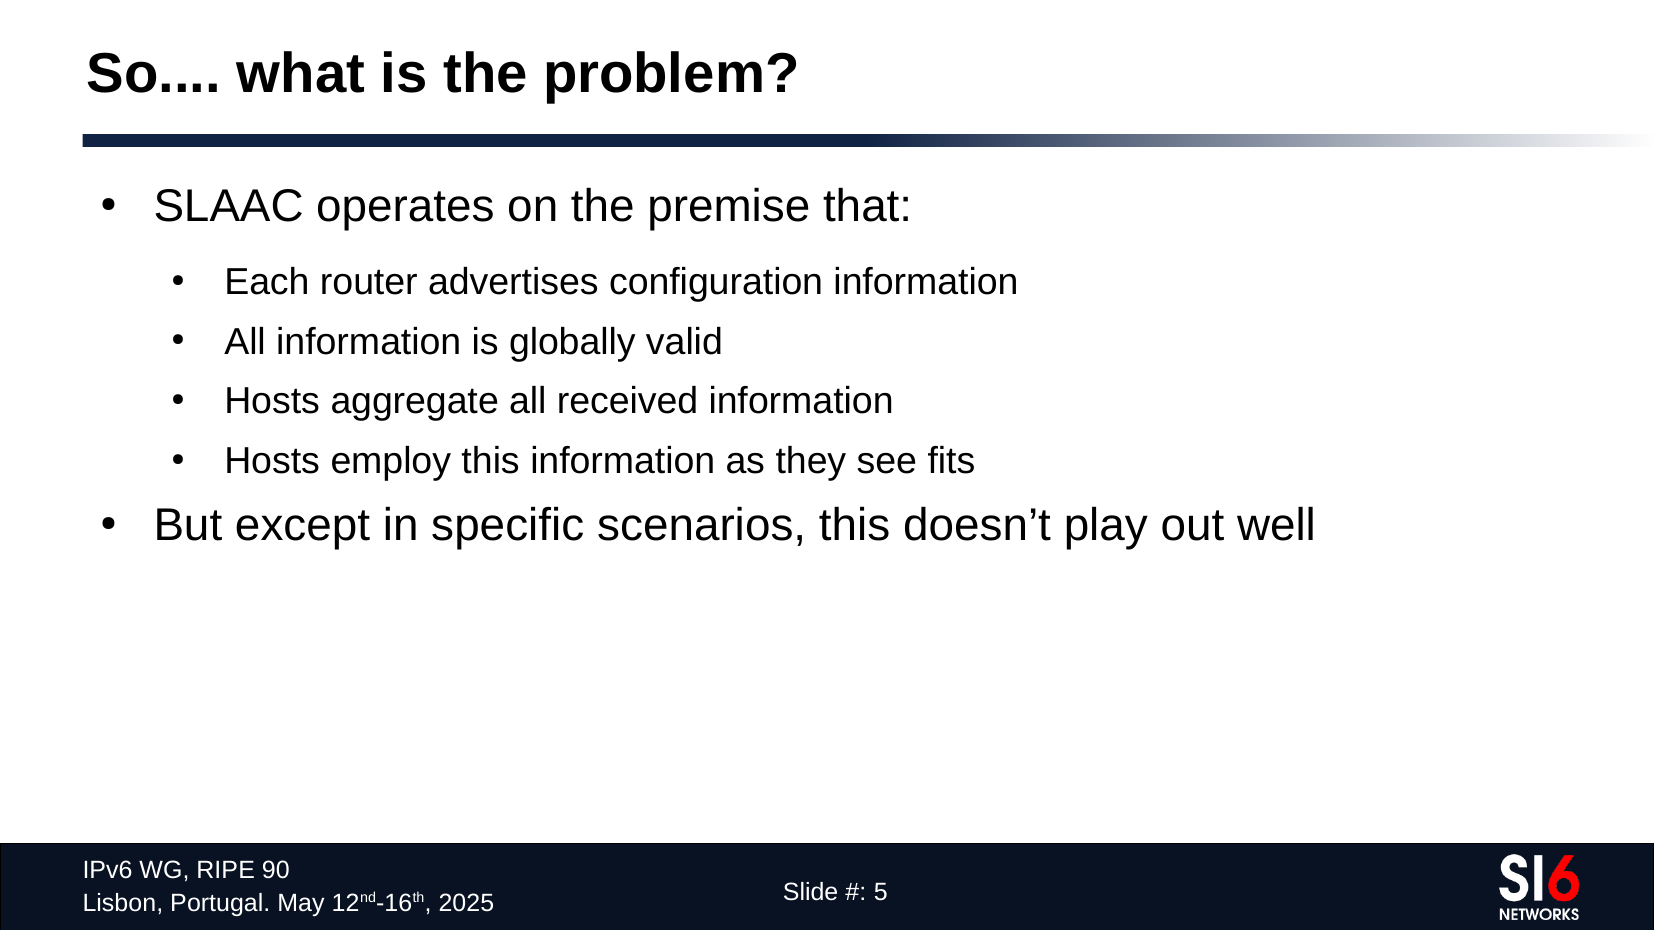

# So.... what is the problem?
SLAAC operates on the premise that:
Each router advertises configuration information
All information is globally valid
Hosts aggregate all received information
Hosts employ this information as they see fits
But except in specific scenarios, this doesn’t play out well